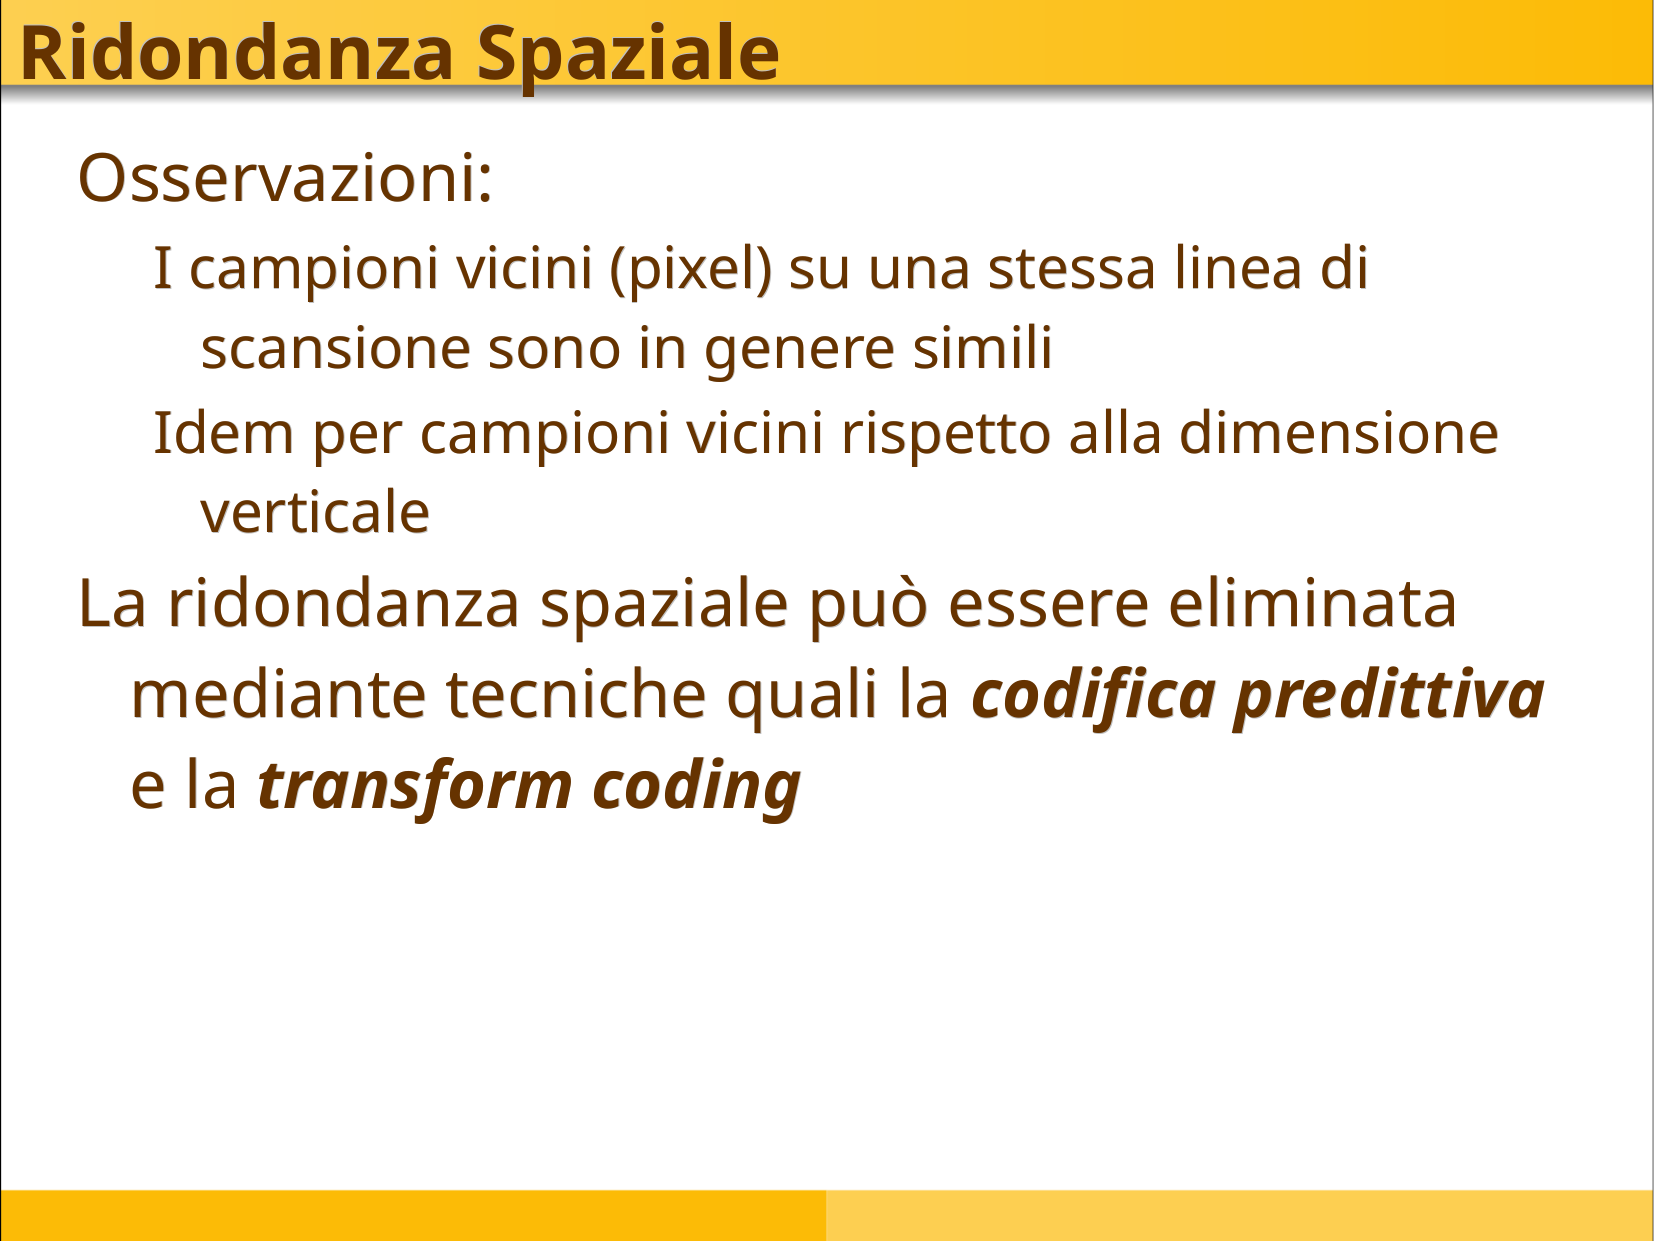

# Ridondanza Spaziale
Osservazioni:
I campioni vicini (pixel) su una stessa linea di scansione sono in genere simili
Idem per campioni vicini rispetto alla dimensione verticale
La ridondanza spaziale può essere eliminata mediante tecniche quali la codifica predittiva e la transform coding